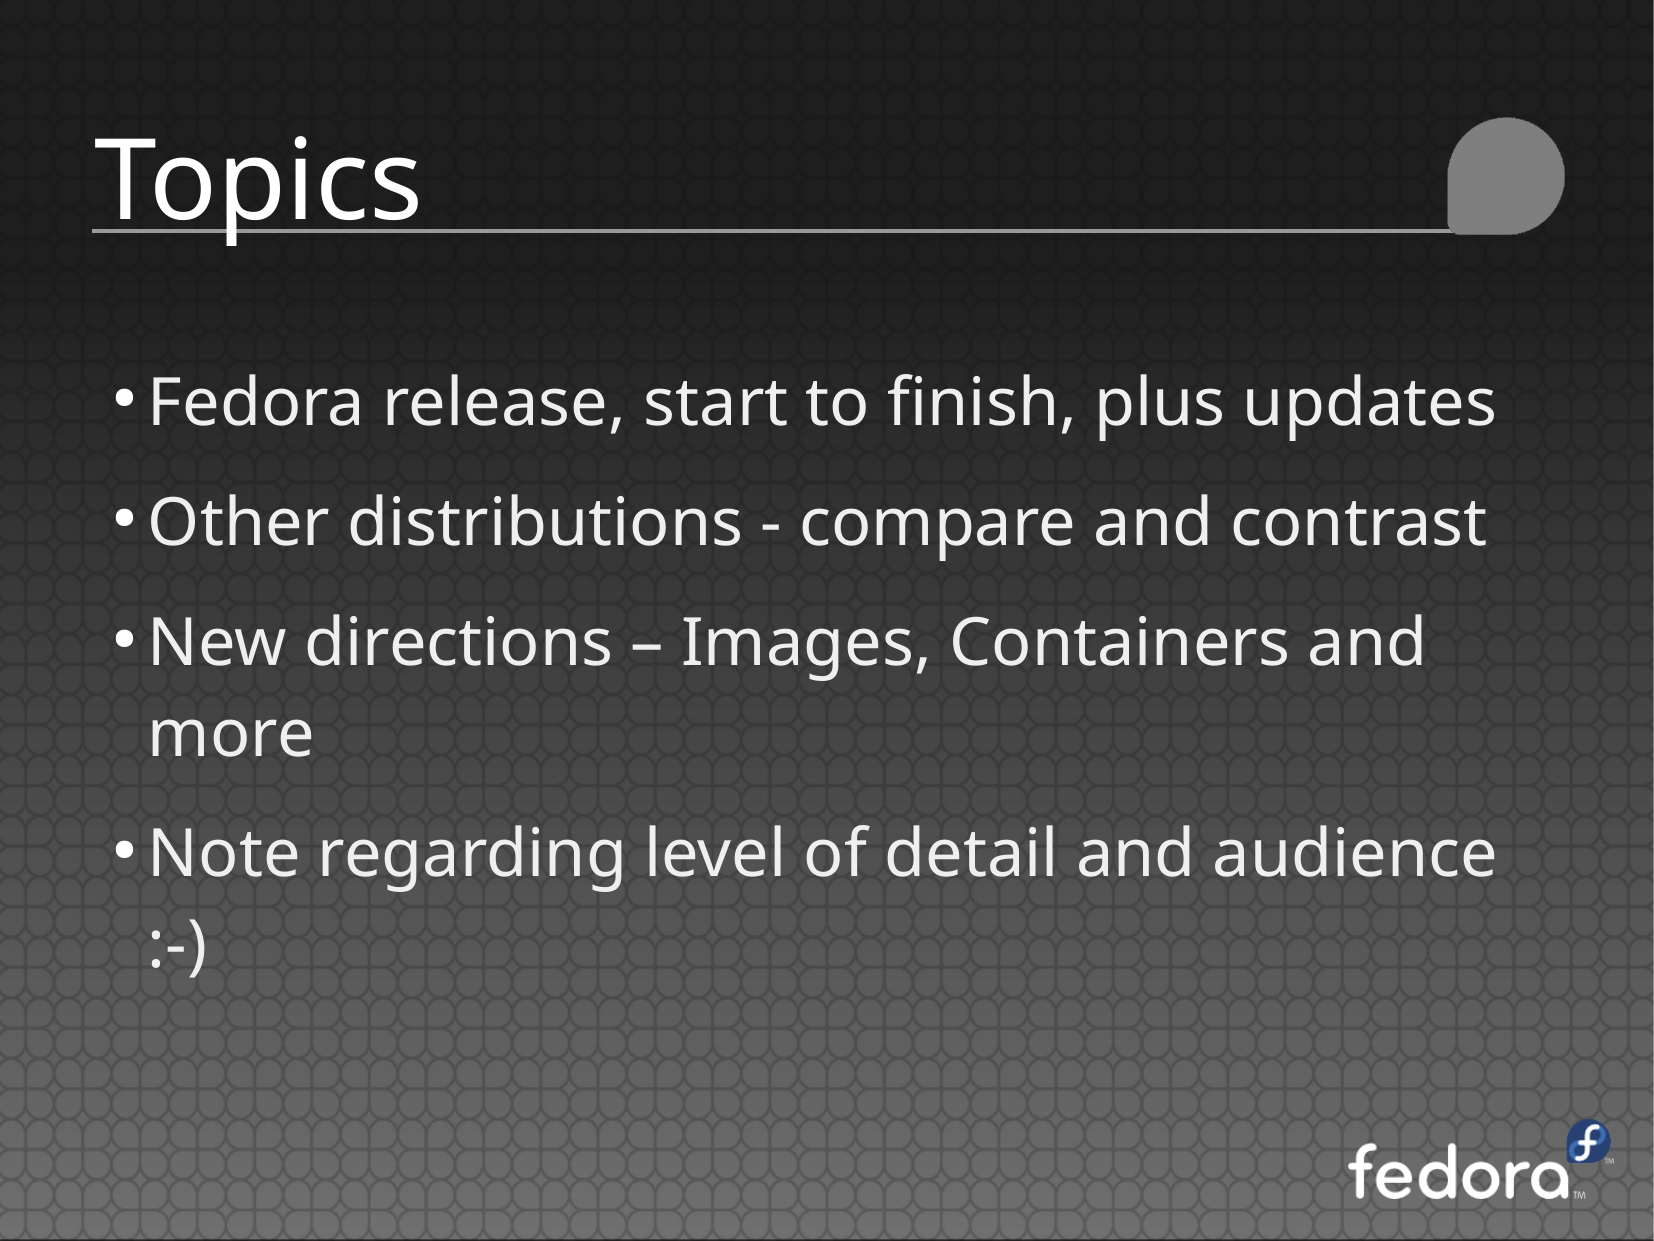

# Topics
Fedora release, start to finish, plus updates
Other distributions - compare and contrast
New directions – Images, Containers and more
Note regarding level of detail and audience :-)